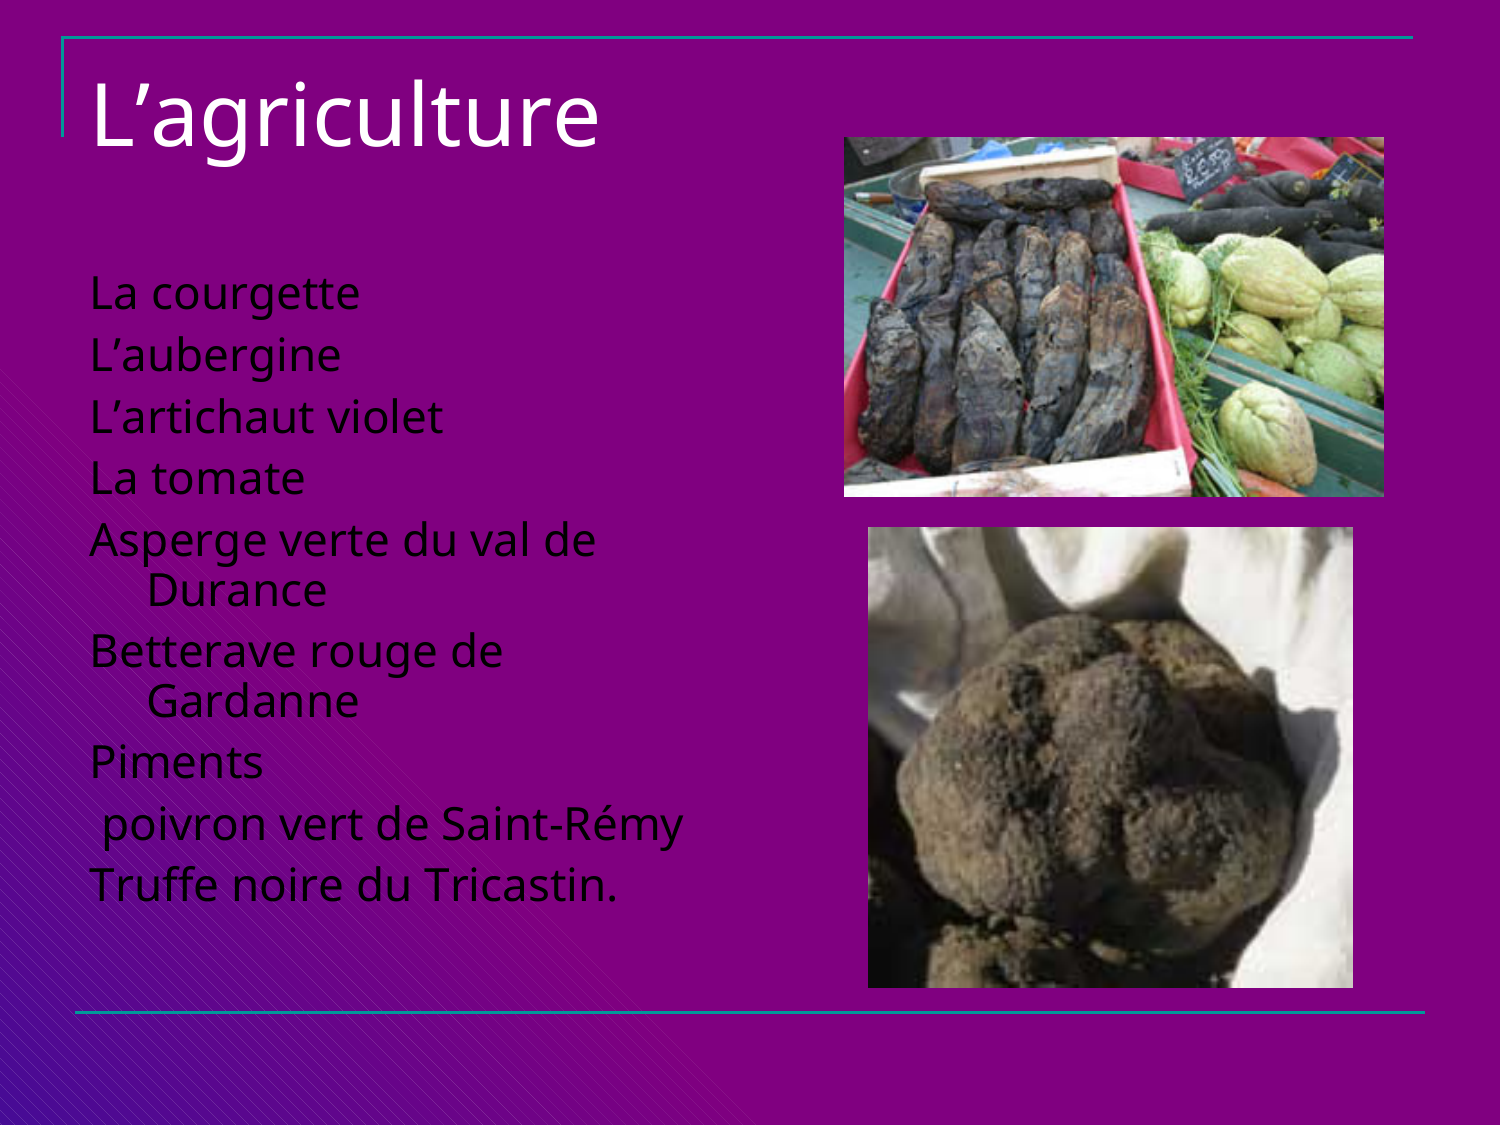

# L’agriculture
La courgette
L’aubergine
L’artichaut violet
La tomate
Asperge verte du val de Durance
Betterave rouge de Gardanne
Piments
 poivron vert de Saint-Rémy
Truffe noire du Tricastin.